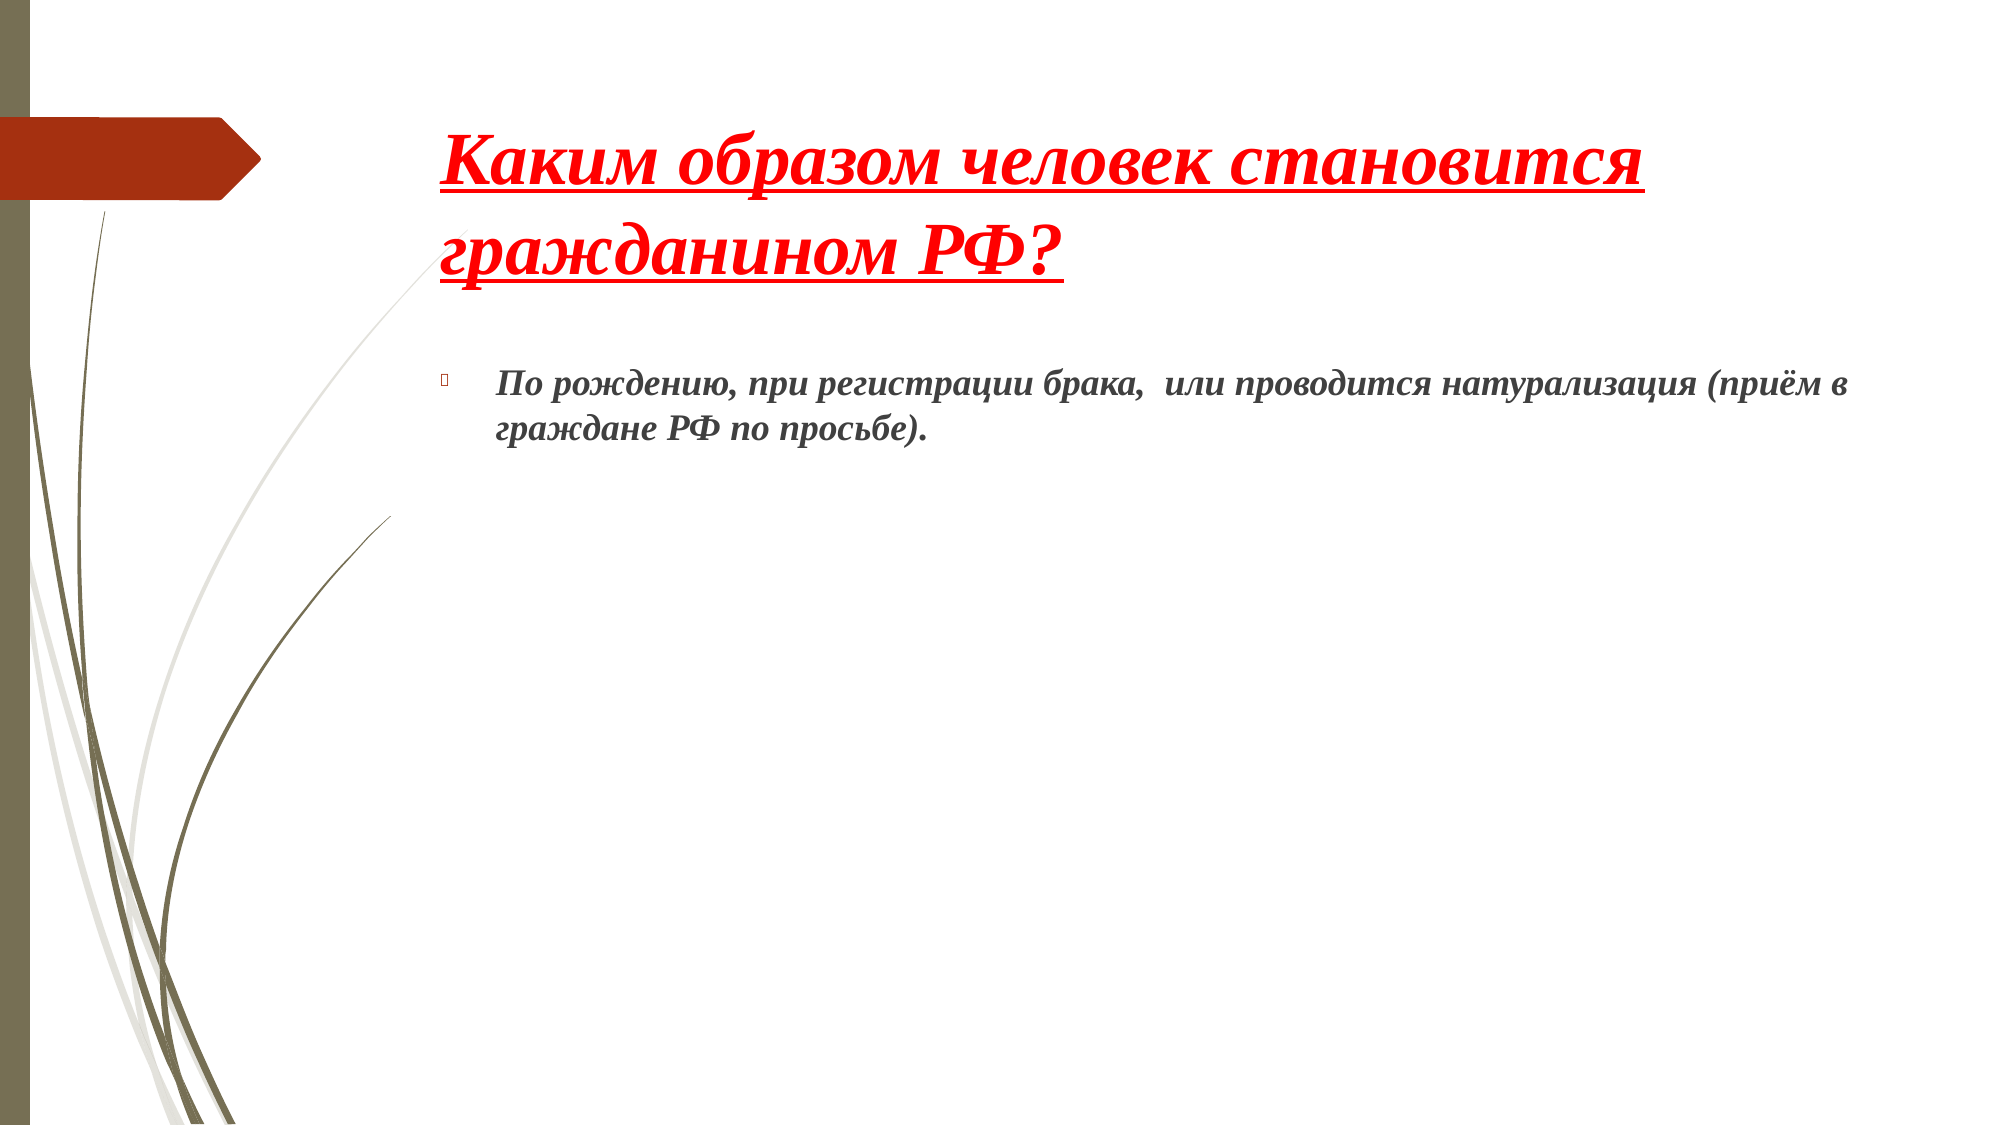

# Каким образом человек становится гражданином РФ?
По рождению, при регистрации брака, или проводится натурализация (приём в граждане РФ по просьбе).